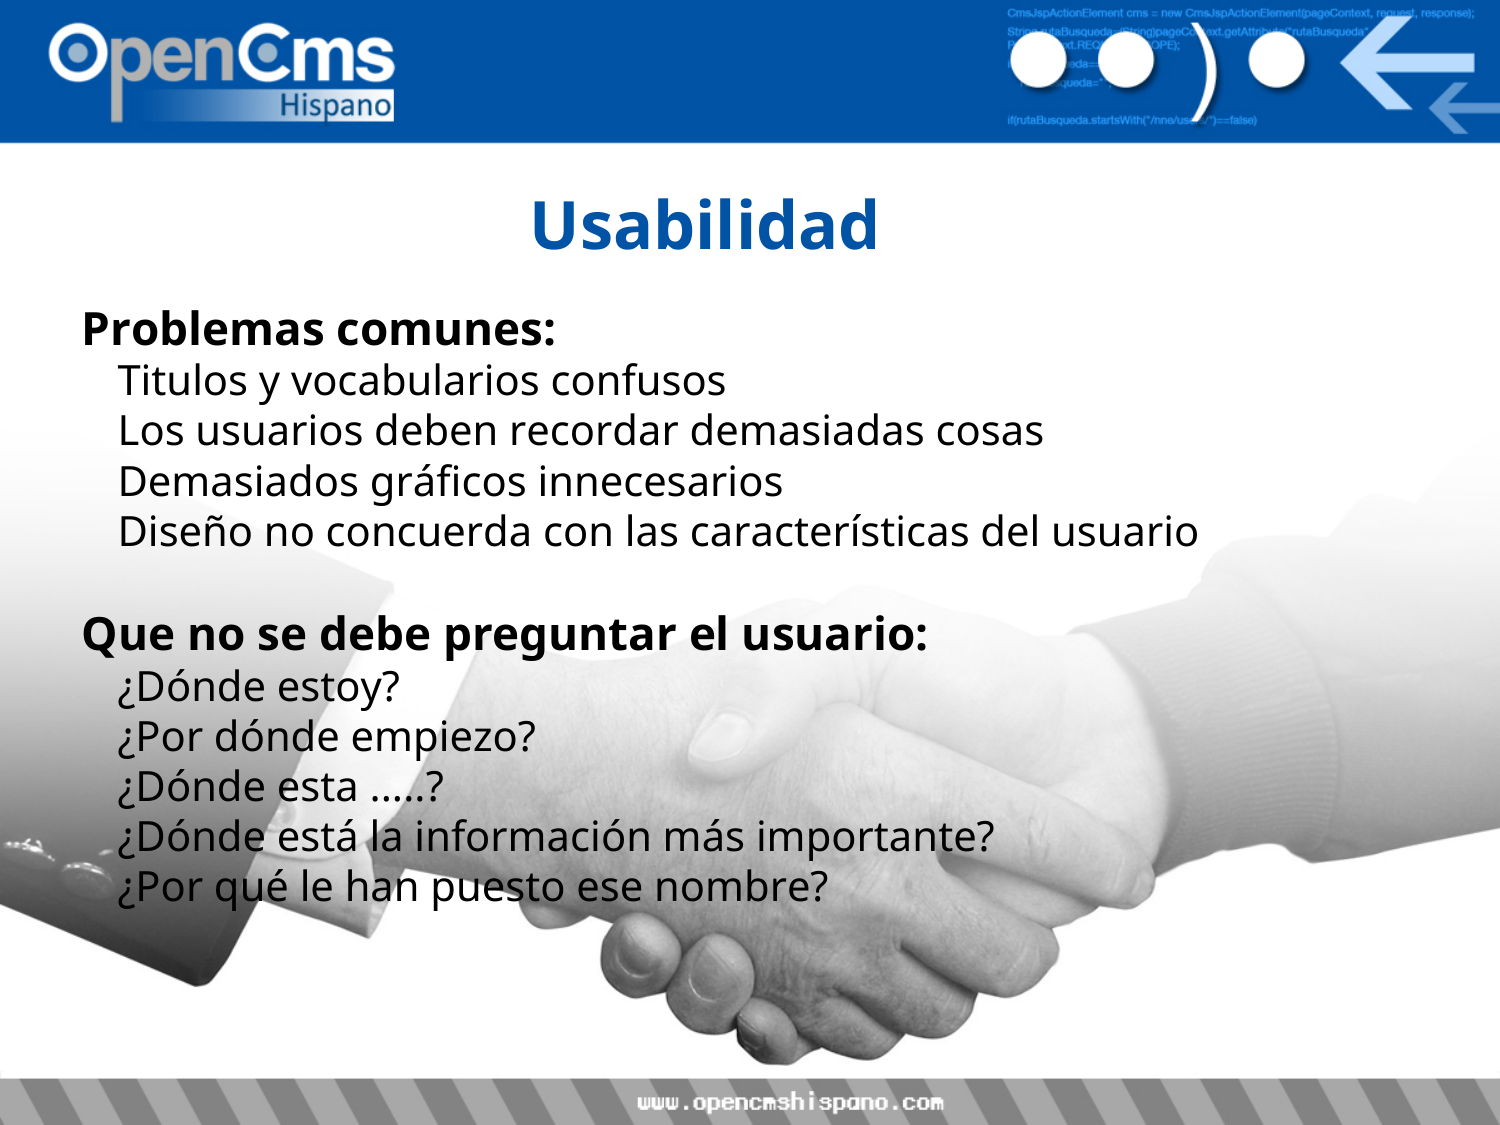

Usabilidad
Problemas comunes:
Titulos y vocabularios confusos
Los usuarios deben recordar demasiadas cosas
Demasiados gráficos innecesarios
Diseño no concuerda con las características del usuario
Que no se debe preguntar el usuario:
¿Dónde estoy?
¿Por dónde empiezo?
¿Dónde esta .....?
¿Dónde está la información más importante?
¿Por qué le han puesto ese nombre?